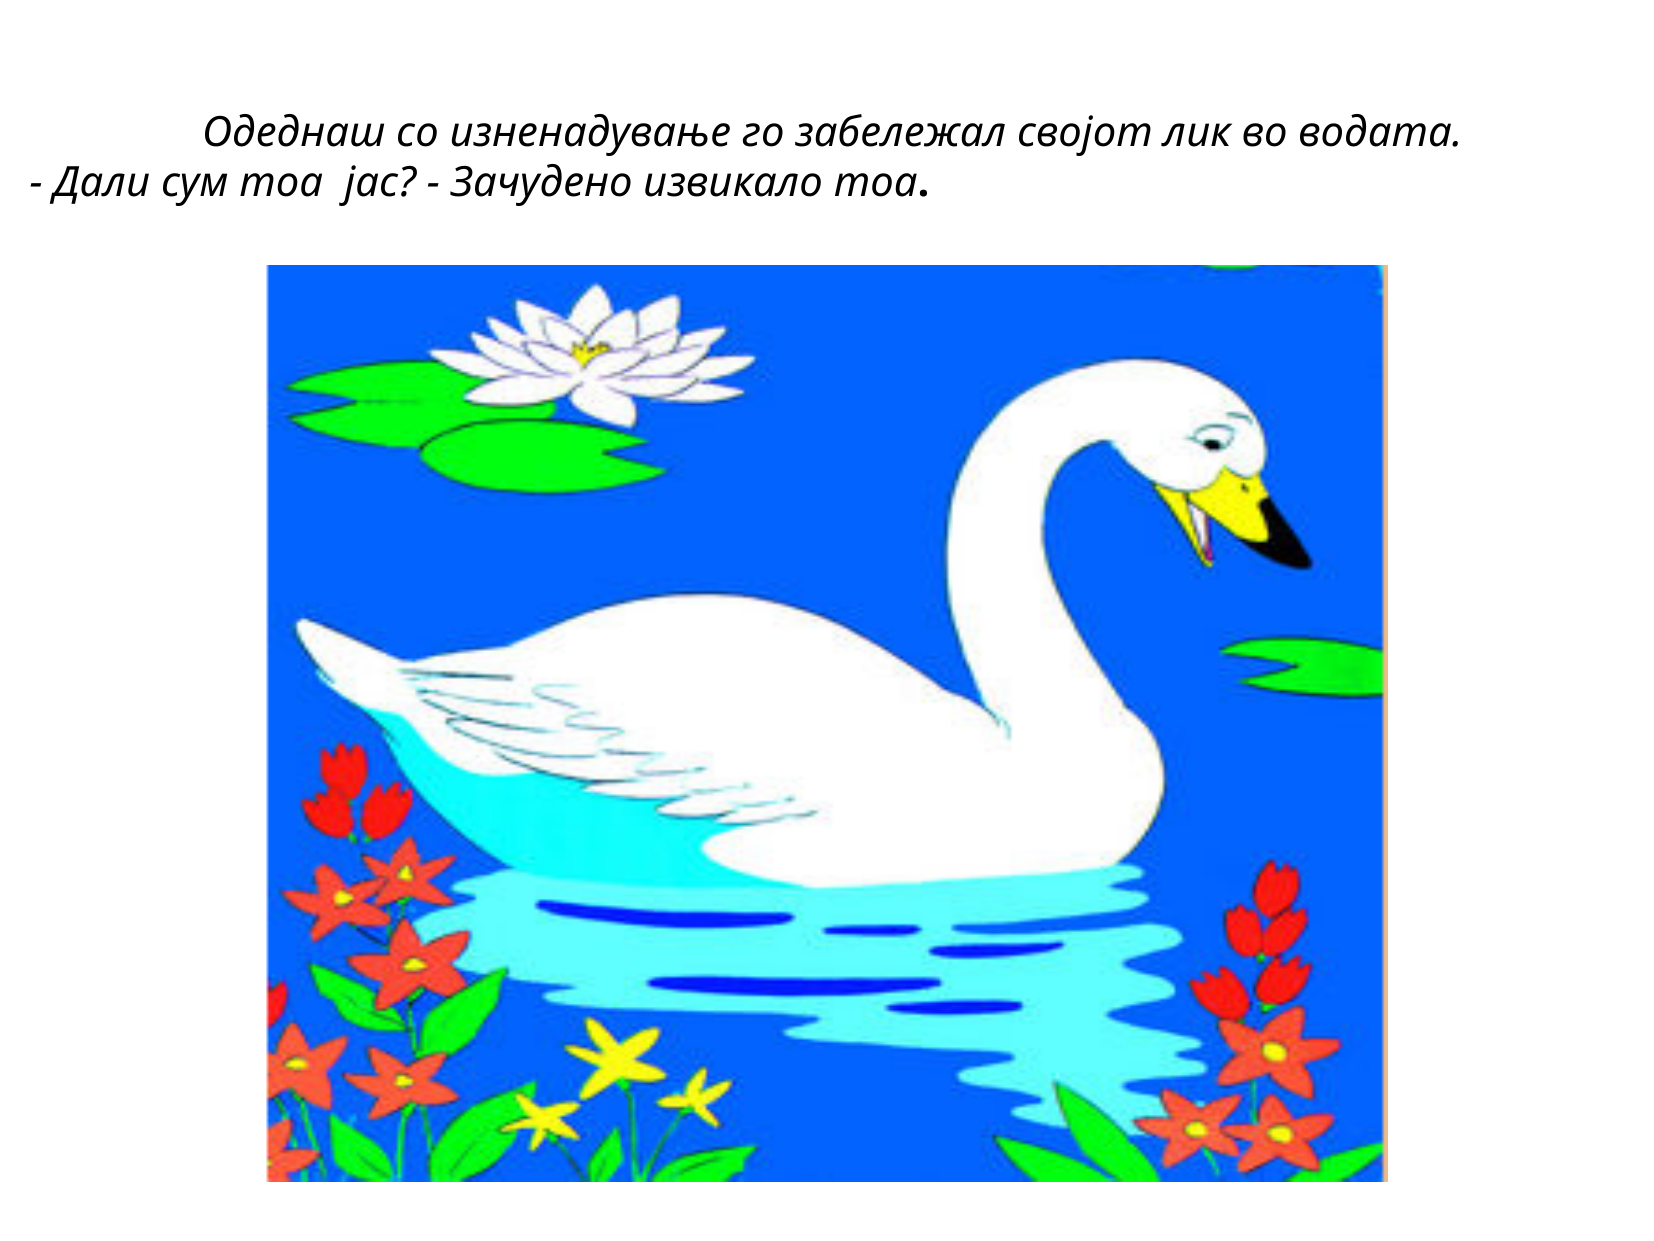

# Одеднаш со изненадување го забележал својот лик во водата.  - Дали сум тоа јас? - Зачудено извикало тоа.